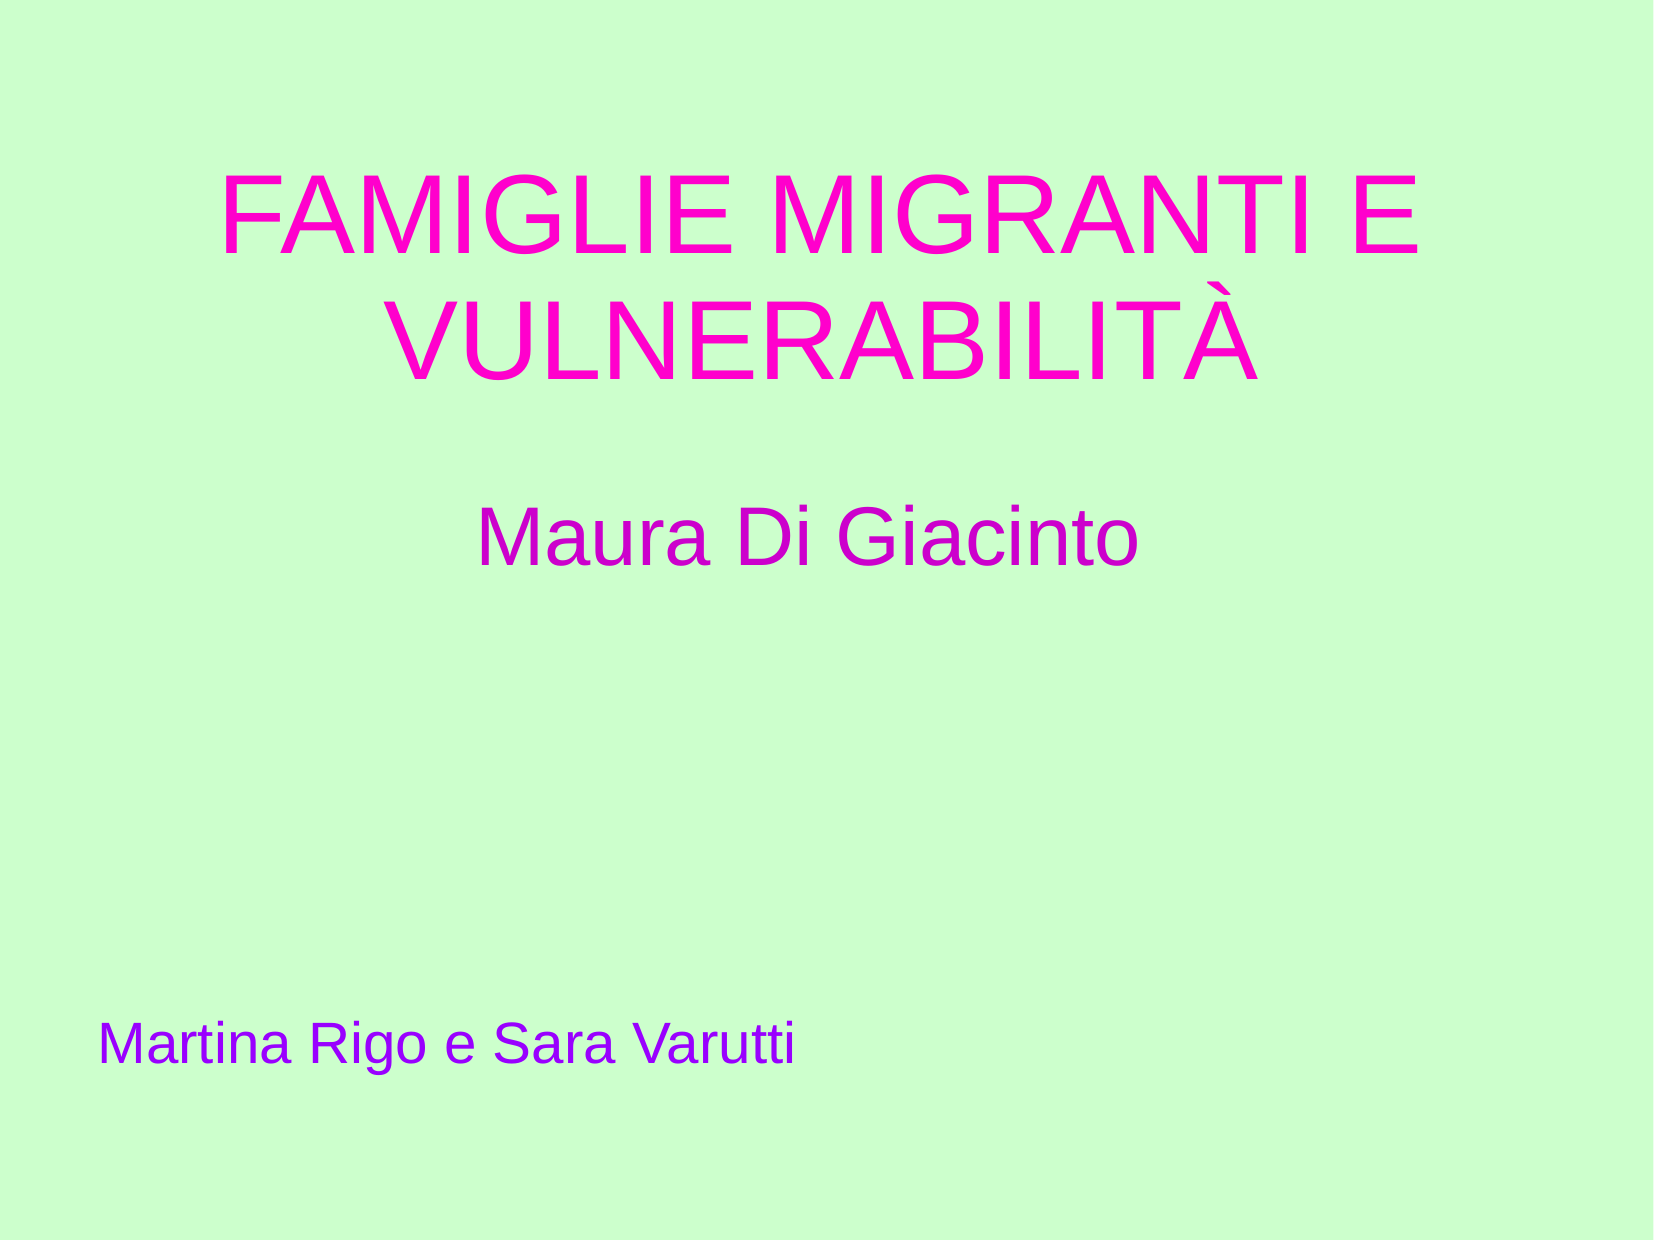

FAMIGLIE MIGRANTI E VULNERABILITÀ
Maura Di Giacinto
Martina Rigo e Sara Varutti